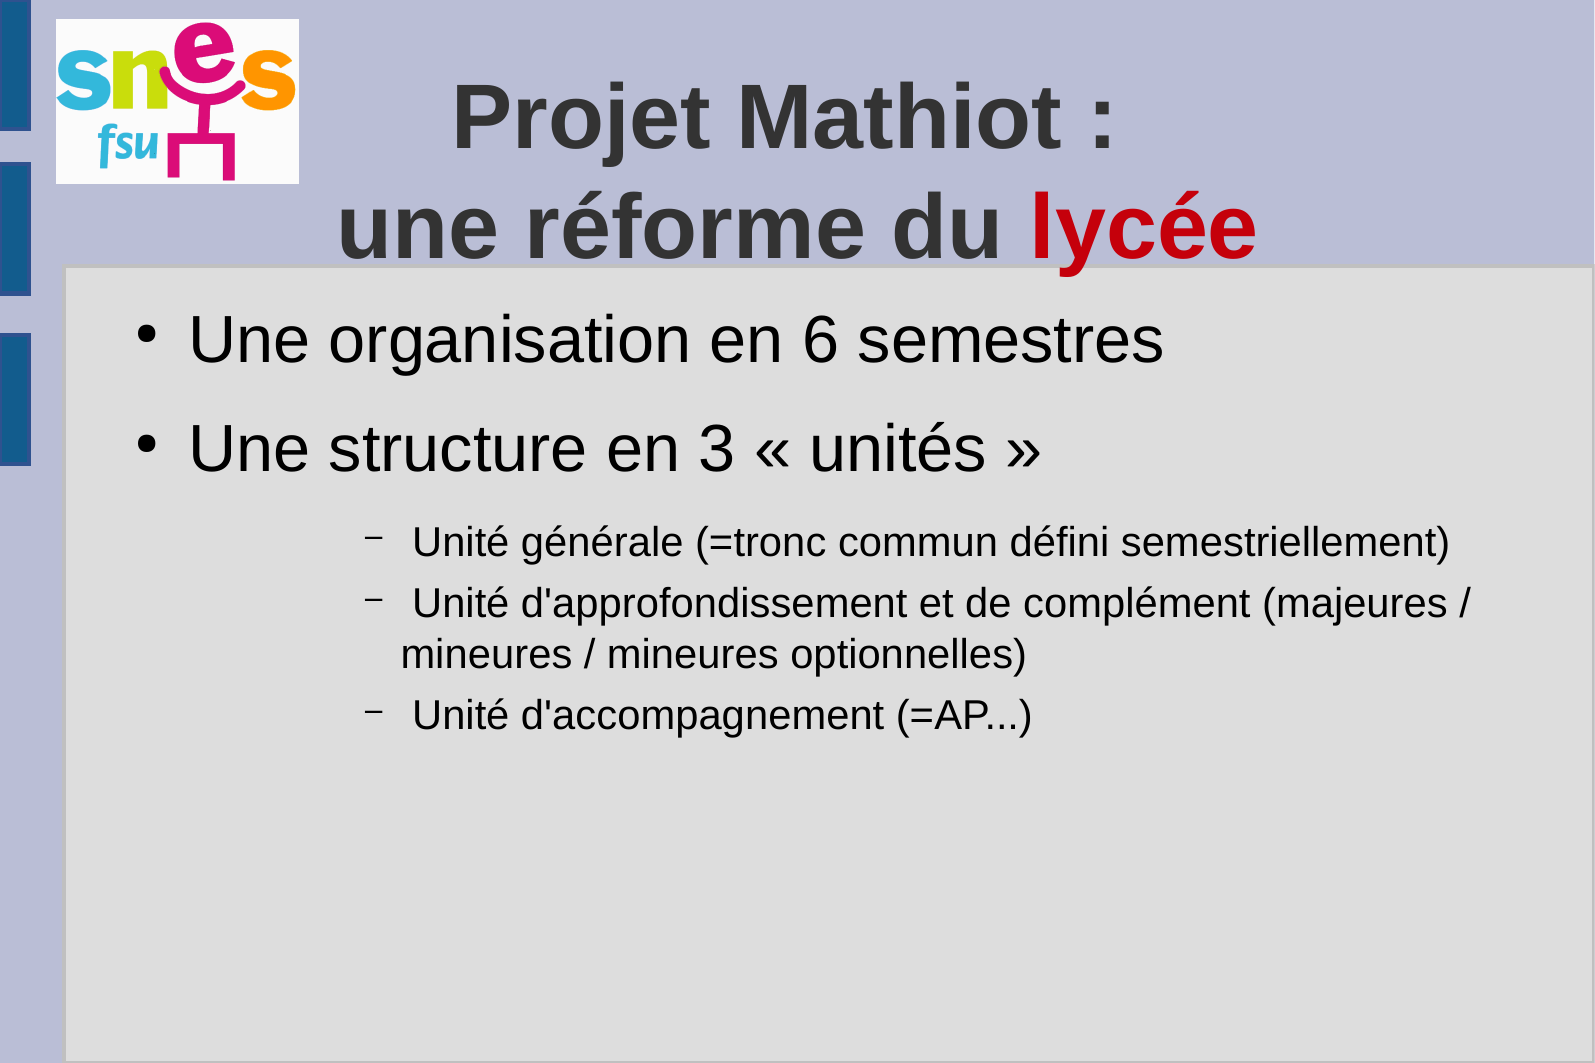

# Projet Mathiot : une réforme du lycée
Une organisation en 6 semestres
Une structure en 3 « unités »
 Unité générale (=tronc commun défini semestriellement)
 Unité d'approfondissement et de complément (majeures / mineures / mineures optionnelles)
 Unité d'accompagnement (=AP...)